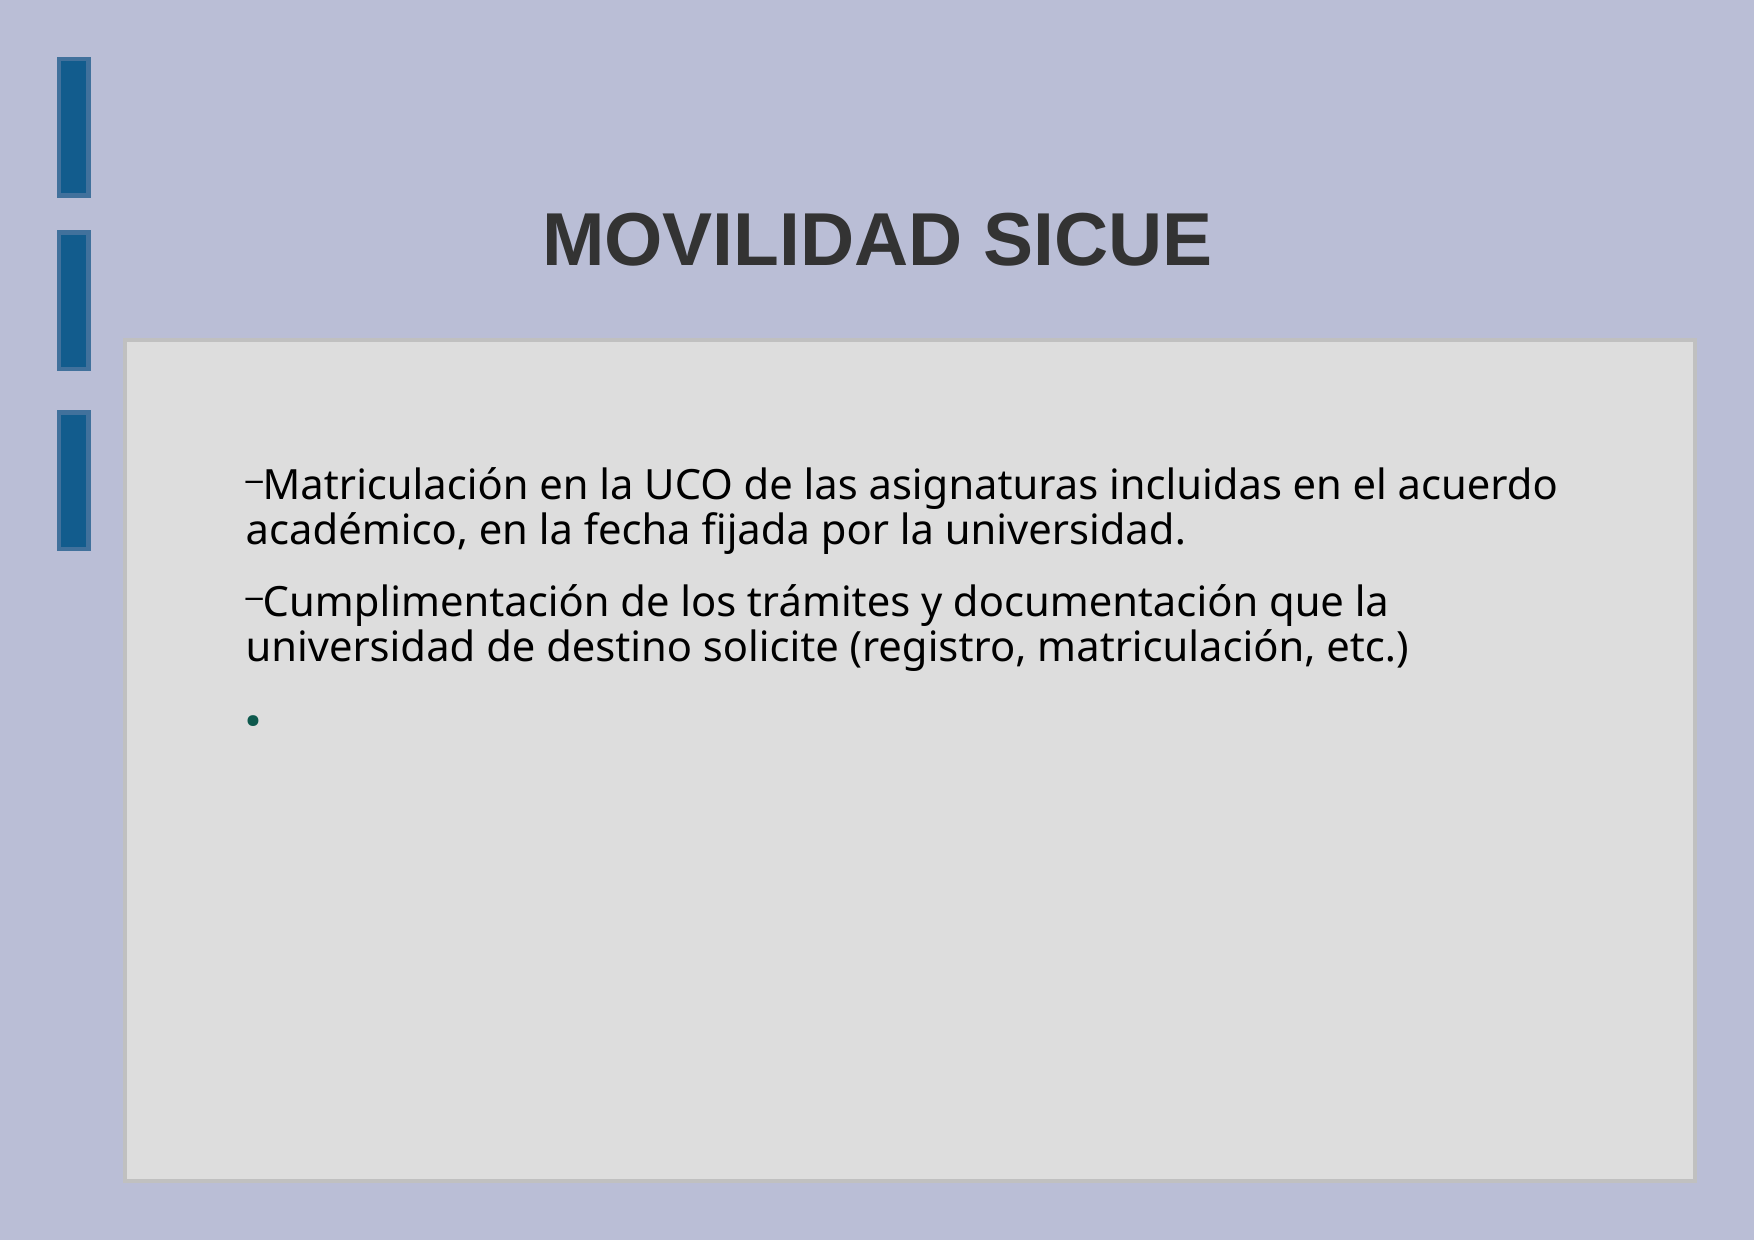

# MOVILIDAD SICUE
Matriculación en la UCO de las asignaturas incluidas en el acuerdo académico, en la fecha fijada por la universidad.
Cumplimentación de los trámites y documentación que la universidad de destino solicite (registro, matriculación, etc.)